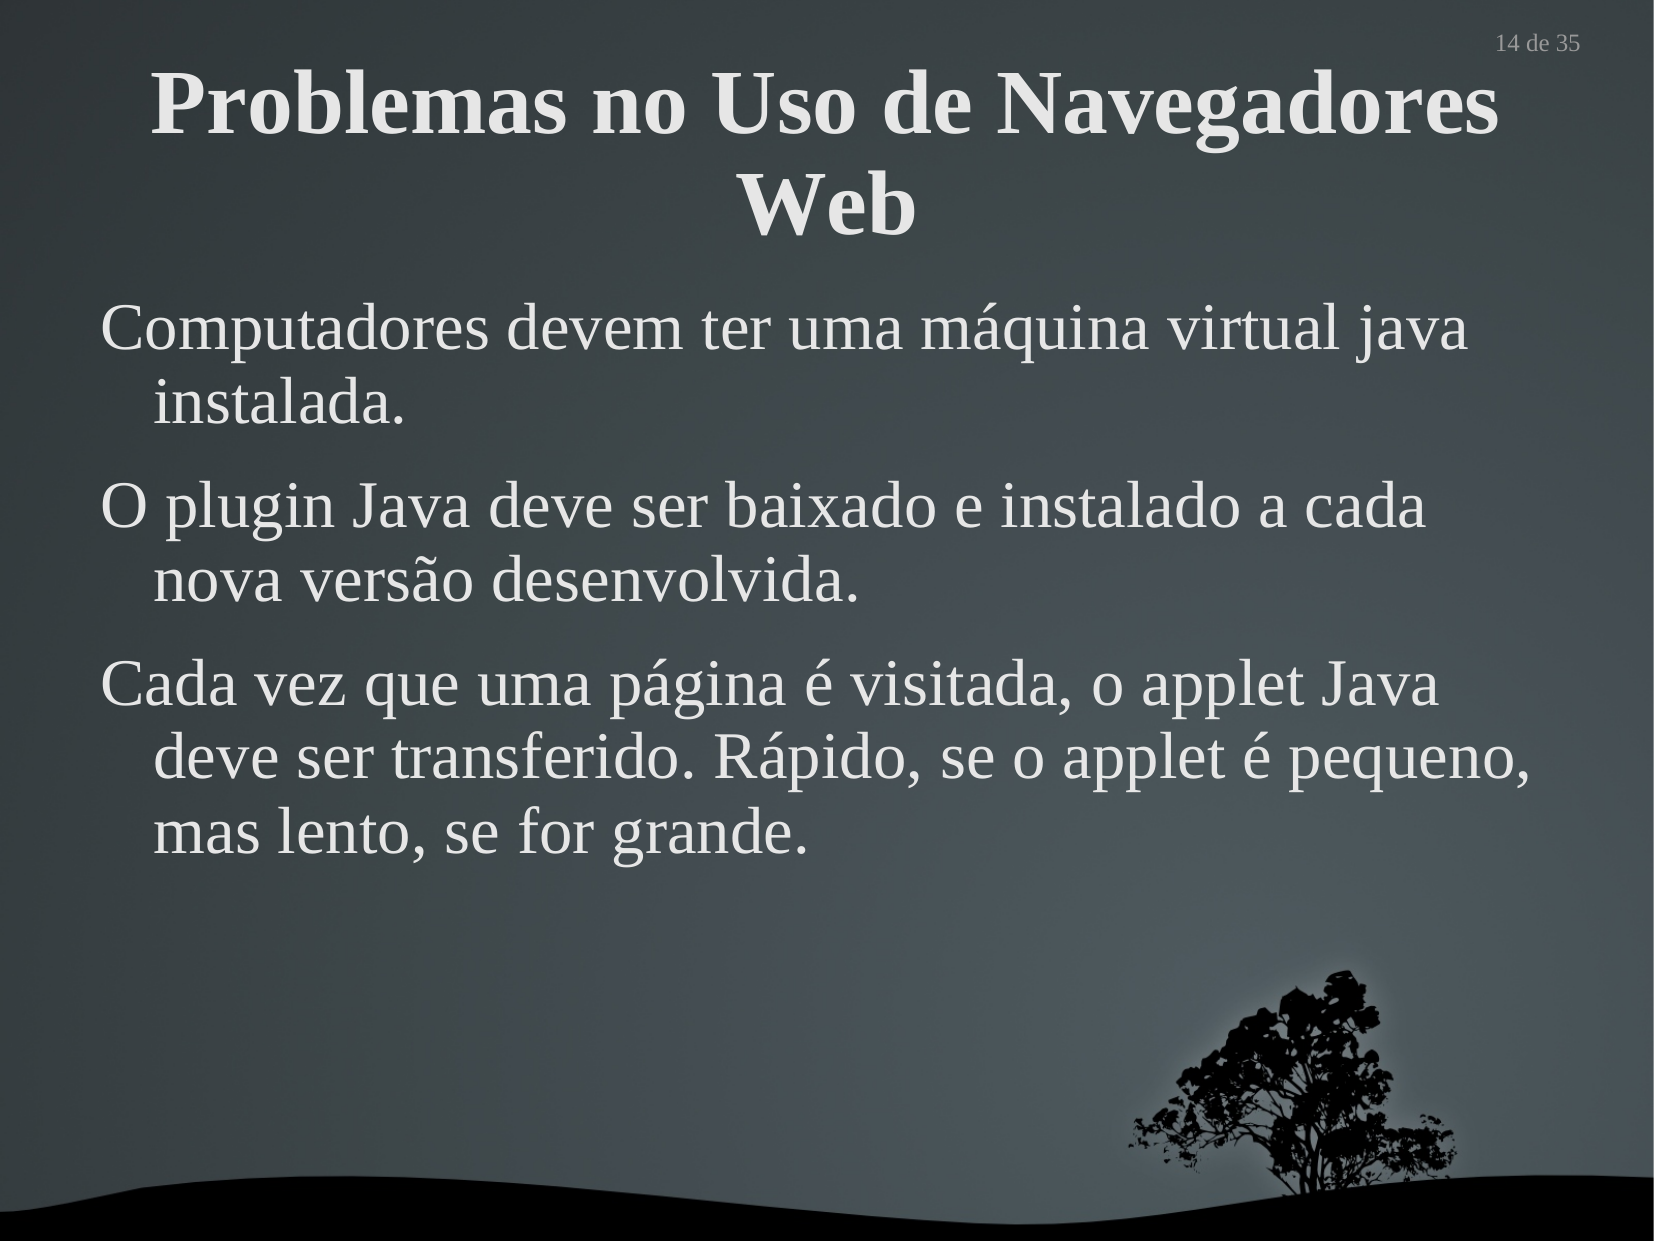

# Problemas no Uso de Navegadores Web
Computadores devem ter uma máquina virtual java instalada.
O plugin Java deve ser baixado e instalado a cada nova versão desenvolvida.
Cada vez que uma página é visitada, o applet Java deve ser transferido. Rápido, se o applet é pequeno, mas lento, se for grande.